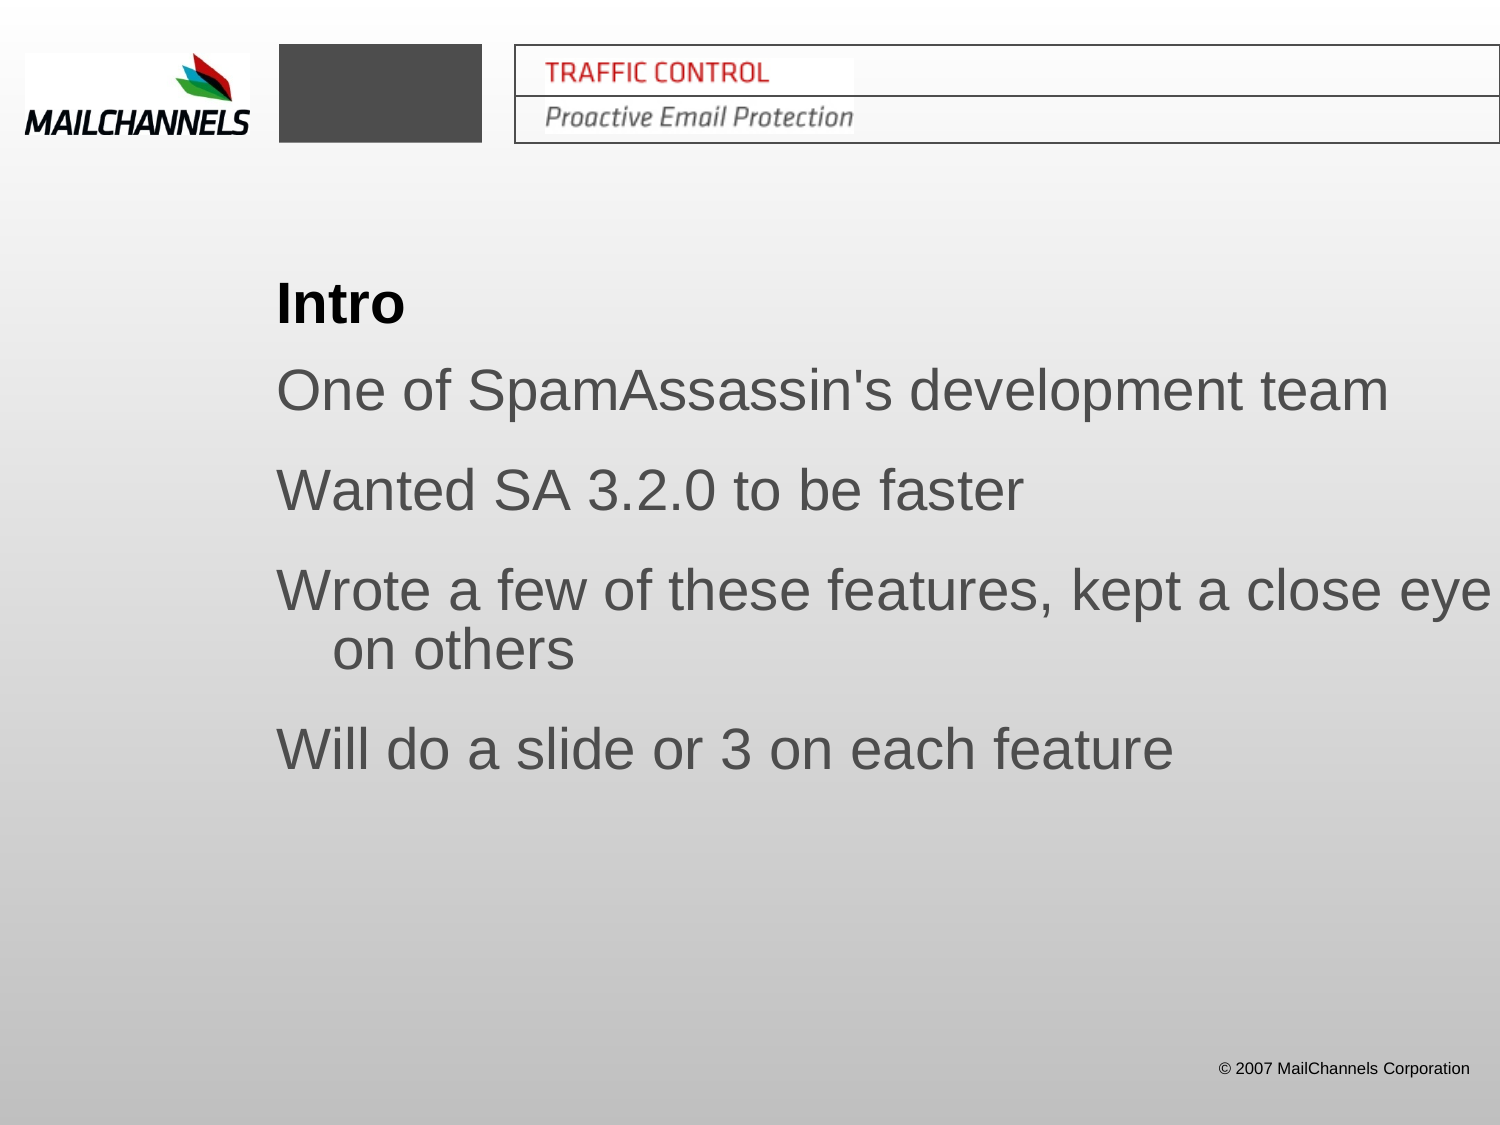

# Intro
One of SpamAssassin's development team
Wanted SA 3.2.0 to be faster
Wrote a few of these features, kept a close eye on others
Will do a slide or 3 on each feature